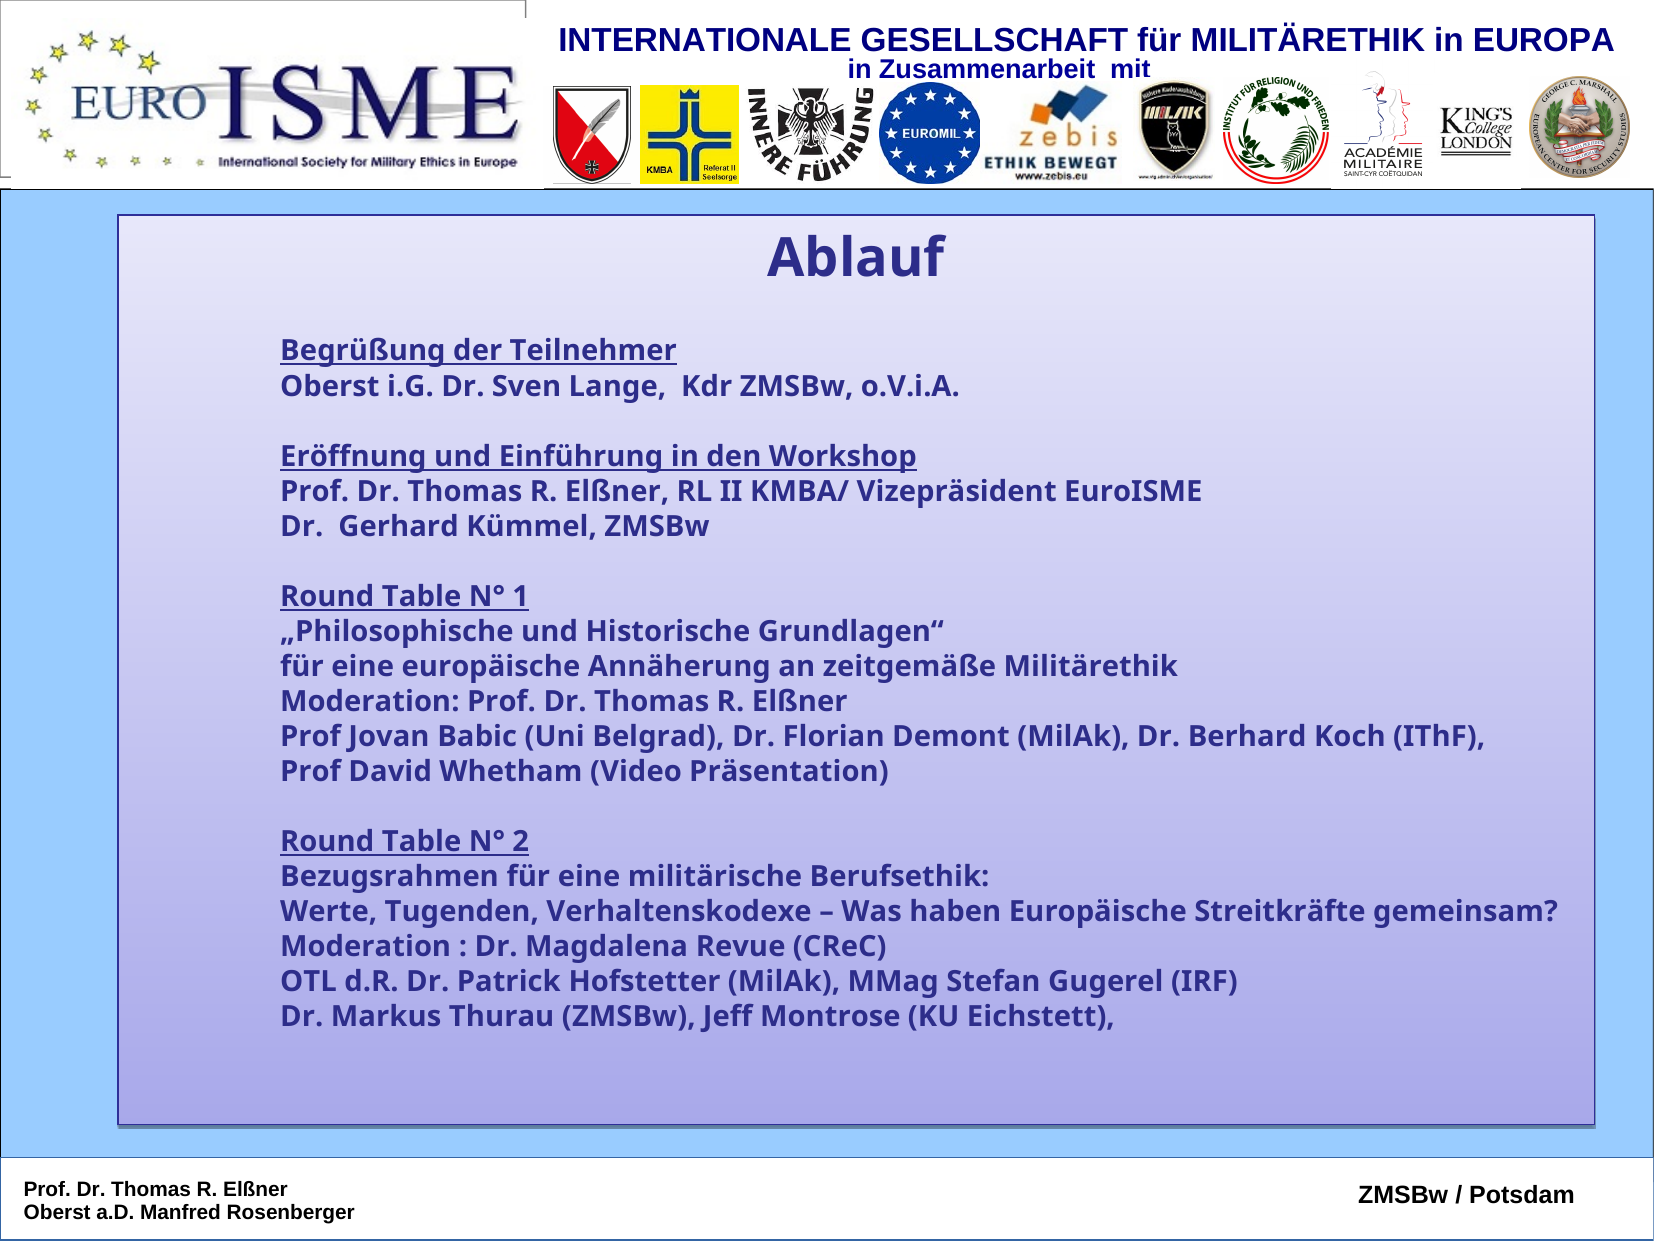

Ablauf
		Begrüßung der Teilnehmer
		Oberst i.G. Dr. Sven Lange, Kdr ZMSBw, o.V.i.A.
		Eröffnung und Einführung in den Workshop
		Prof. Dr. Thomas R. Elßner, RL II KMBA/ Vizepräsident EuroISME
		Dr. Gerhard Kümmel, ZMSBw
		Round Table N° 1
		„Philosophische und Historische Grundlagen“
		für eine europäische Annäherung an zeitgemäße Militärethik
		Moderation: Prof. Dr. Thomas R. Elßner
		Prof Jovan Babic (Uni Belgrad), Dr. Florian Demont (MilAk), Dr. Berhard Koch (IThF), 			Prof David Whetham (Video Präsentation)
		Round Table N° 2
		Bezugsrahmen für eine militärische Berufsethik:
		Werte, Tugenden, Verhaltenskodexe – Was haben Europäische Streitkräfte gemeinsam?
		Moderation : Dr. Magdalena Revue (CReC)
		OTL d.R. Dr. Patrick Hofstetter (MilAk), MMag Stefan Gugerel (IRF)
		Dr. Markus Thurau (ZMSBw), Jeff Montrose (KU Eichstett),